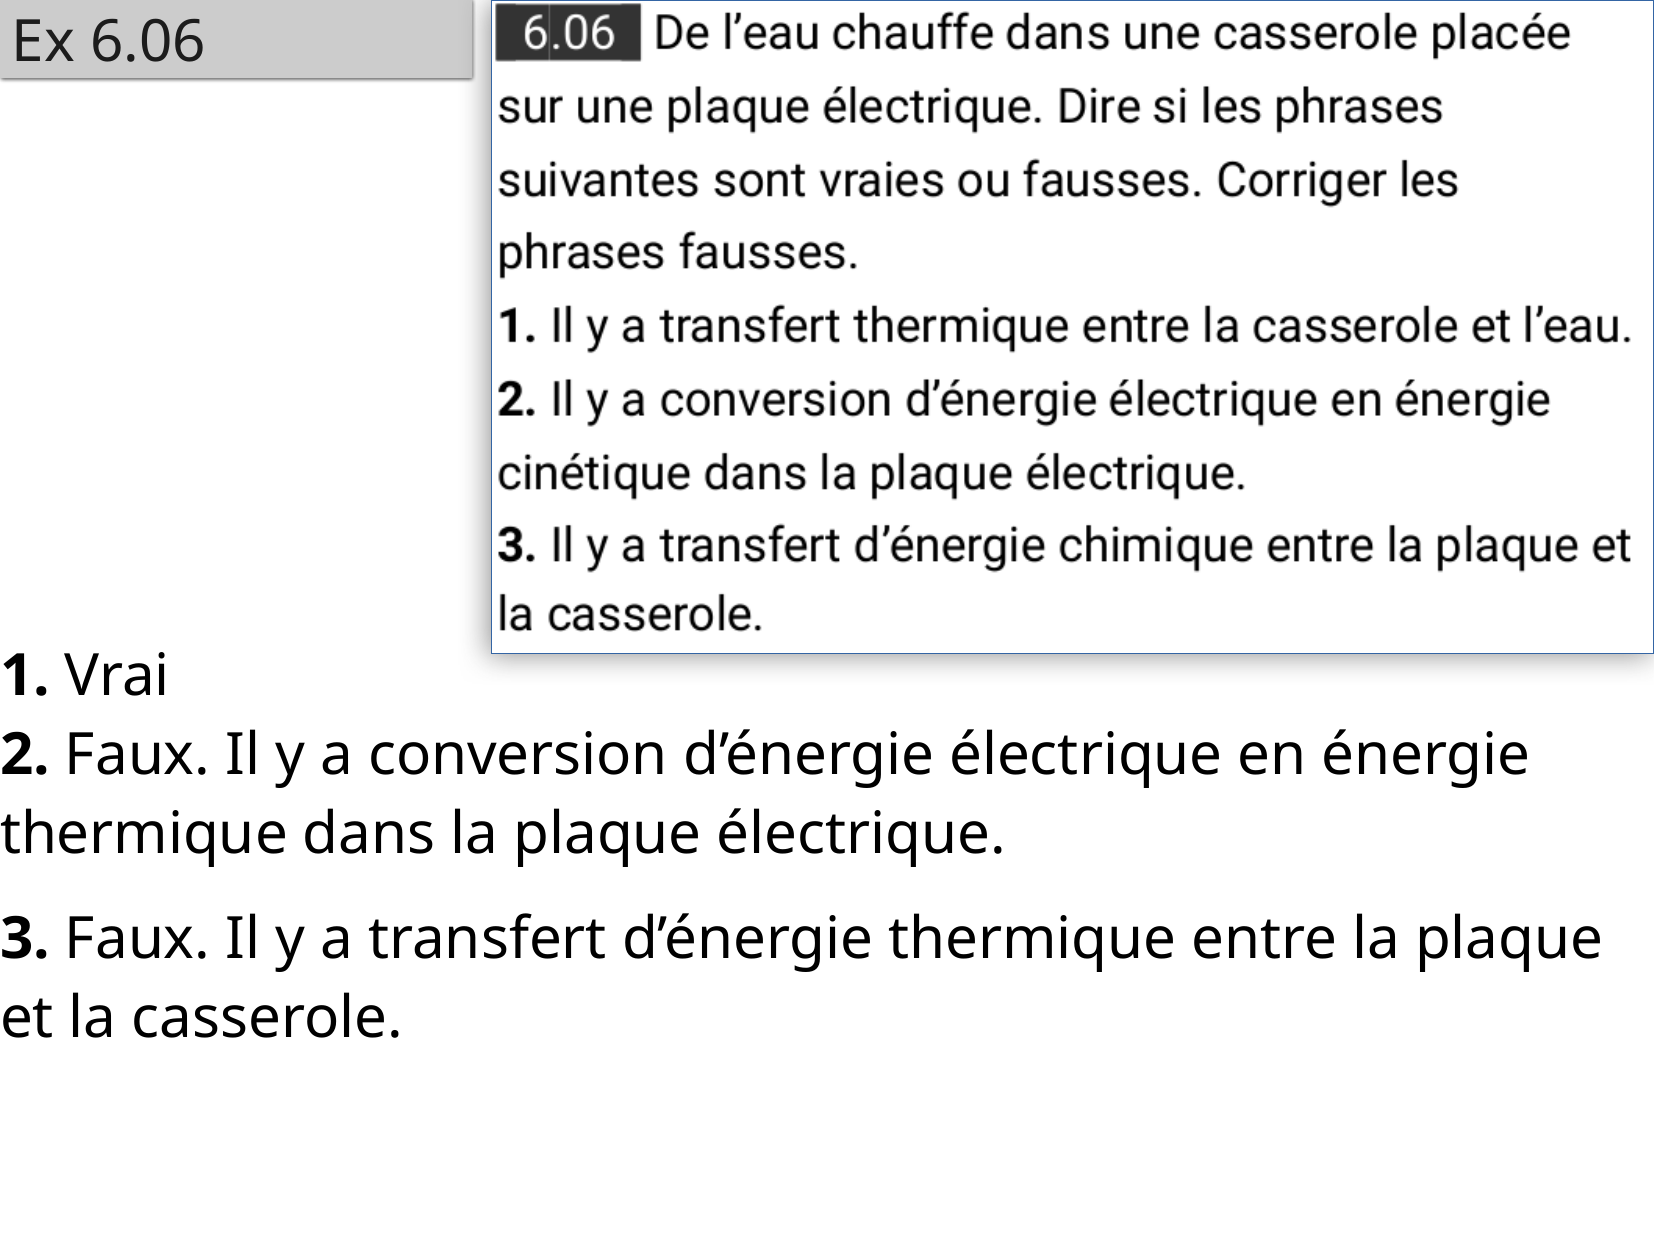

# Ex 6.06
1. Vrai
2. Faux. Il y a conversion d’énergie électrique en énergie thermique dans la plaque électrique.
3. Faux. Il y a transfert d’énergie thermique entre la plaque et la casserole.